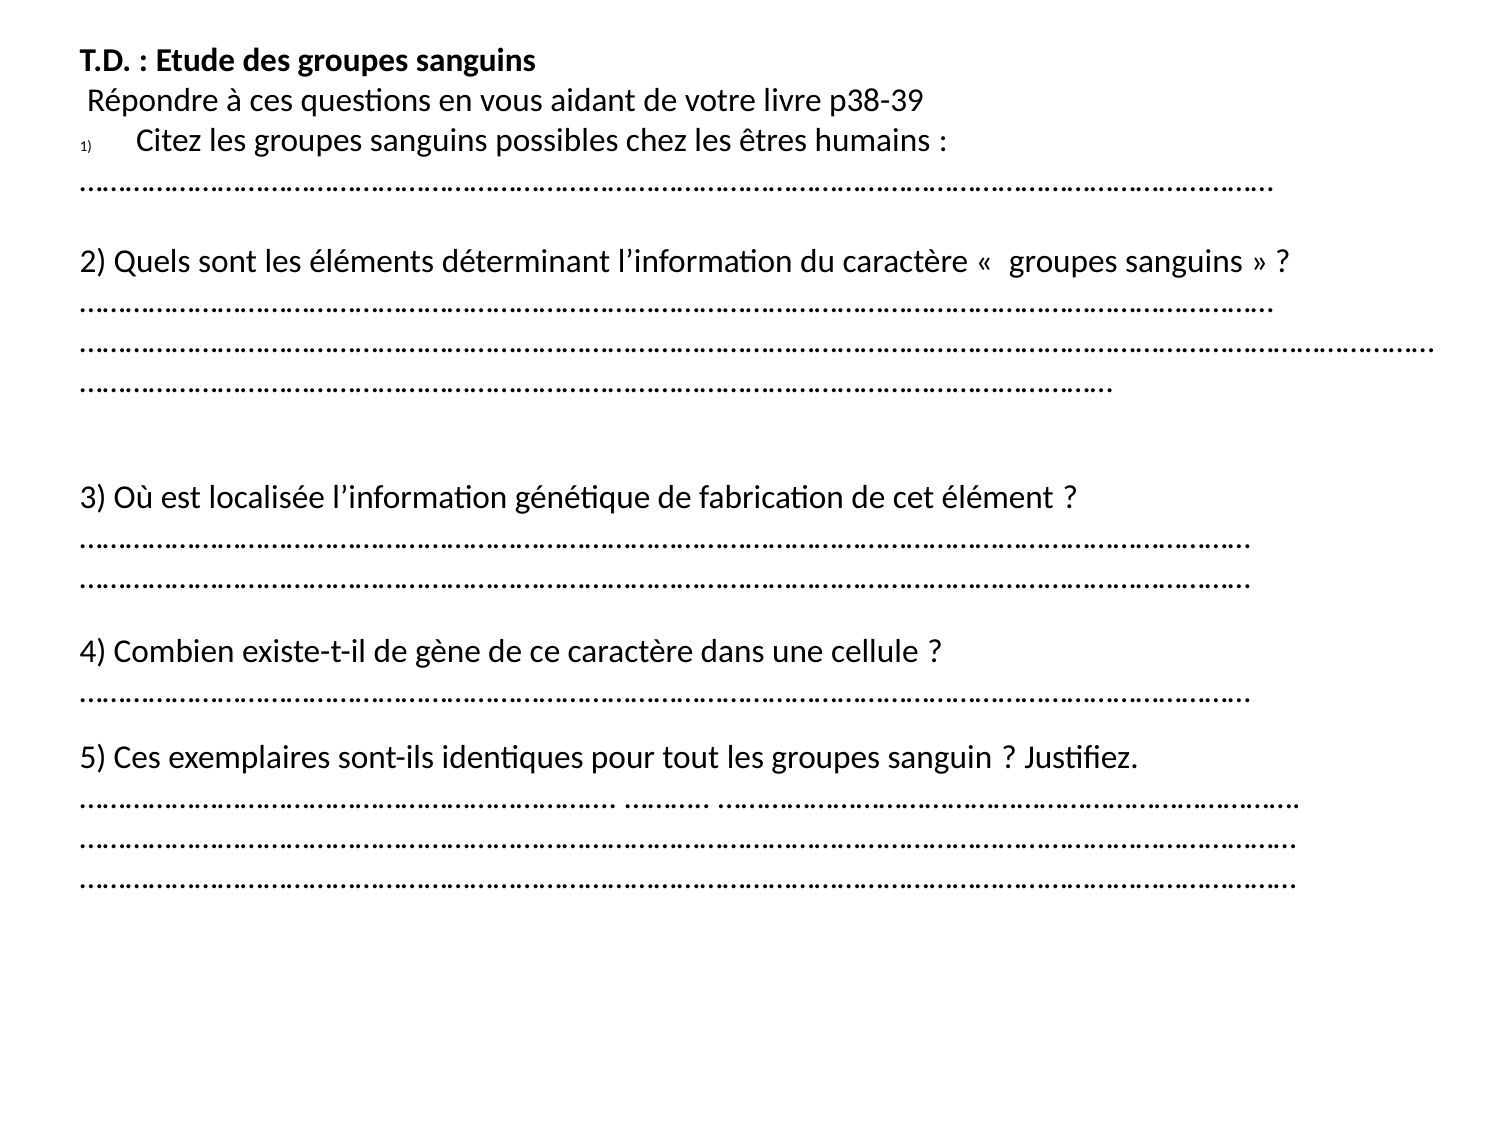

T.D. : Etude des groupes sanguins
 Répondre à ces questions en vous aidant de votre livre p38-39
Citez les groupes sanguins possibles chez les êtres humains :
…………………………………………………………………………………………………………………………………………
2) Quels sont les éléments déterminant l’information du caractère «  groupes sanguins » ?
…………………………………………………………………………………………………………………………………………
……………………………………………………………………………………………………………………………………………………………………………………………………………………………………………………………………………………
3) Où est localisée l’information génétique de fabrication de cet élément ?
………………………………………………………………………………………………………………………………………
………………………………………………………………………………………………………………………………………
4) Combien existe-t-il de gène de ce caractère dans une cellule ?
………………………………………………………………………………………………………………………………………
5) Ces exemplaires sont-ils identiques pour tout les groupes sanguin ? Justifiez.
……………………………………………………………. ……….. ………………………………………………………………….
……………………………………………………………………………………………………………………………………………
……………………………………………………………………………………………………………………………………………